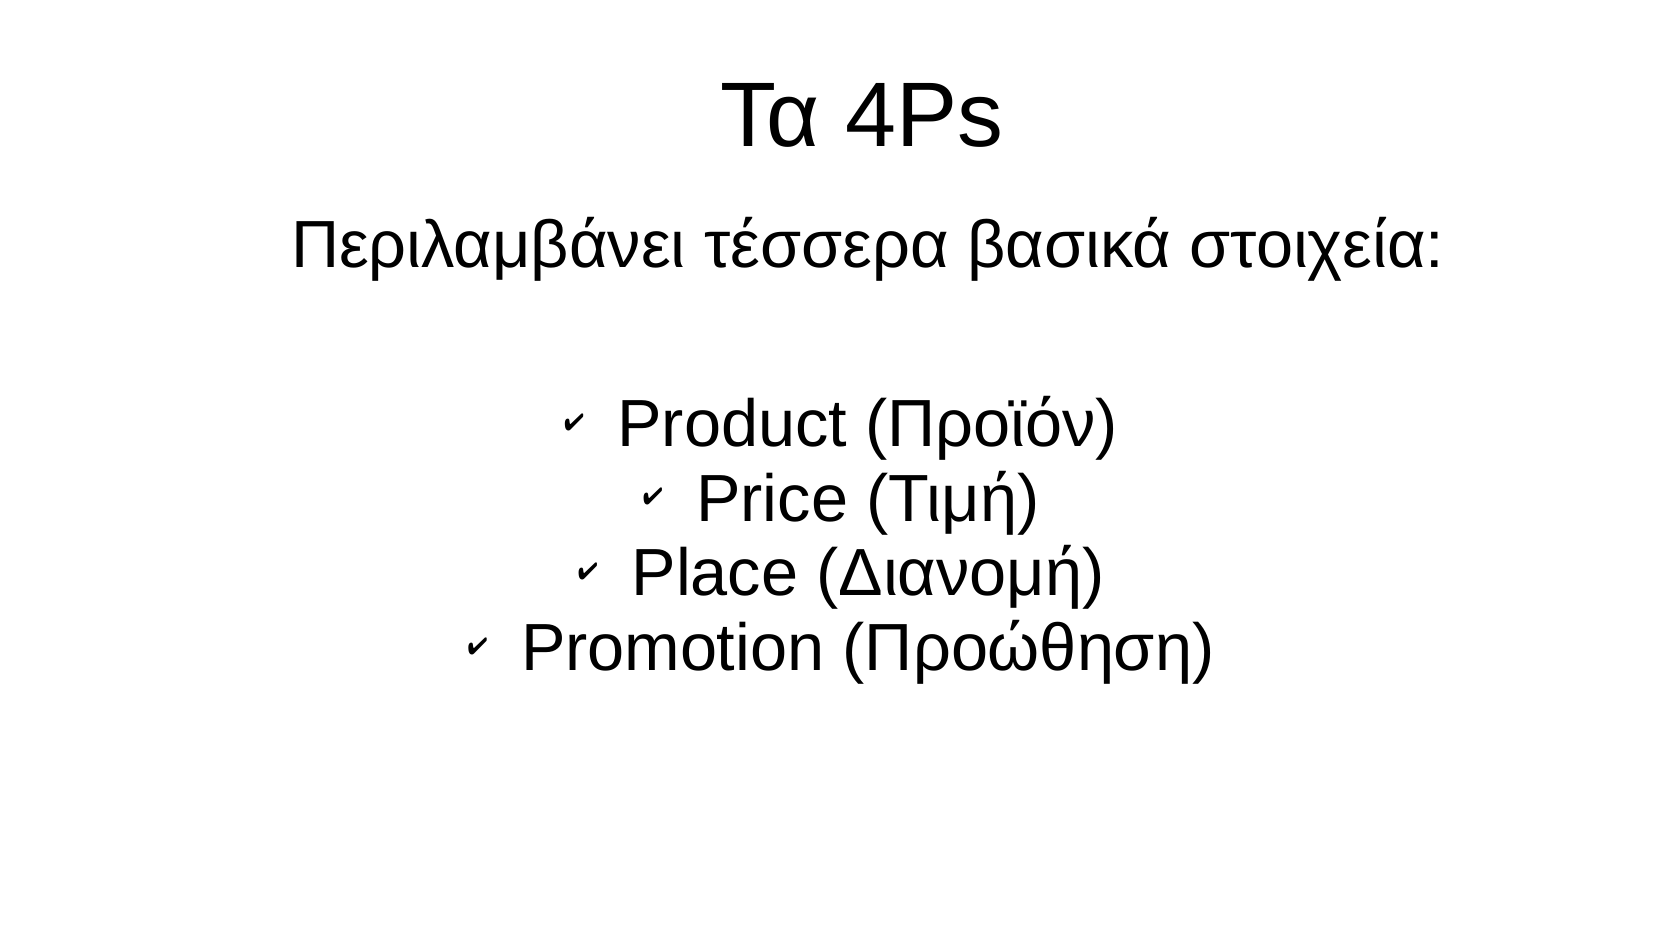

# Τα 4Ps
Περιλαμβάνει τέσσερα βασικά στοιχεία:
Product (Προϊόν)
Price (Τιμή)
Place (Διανομή)
Promotion (Προώθηση)